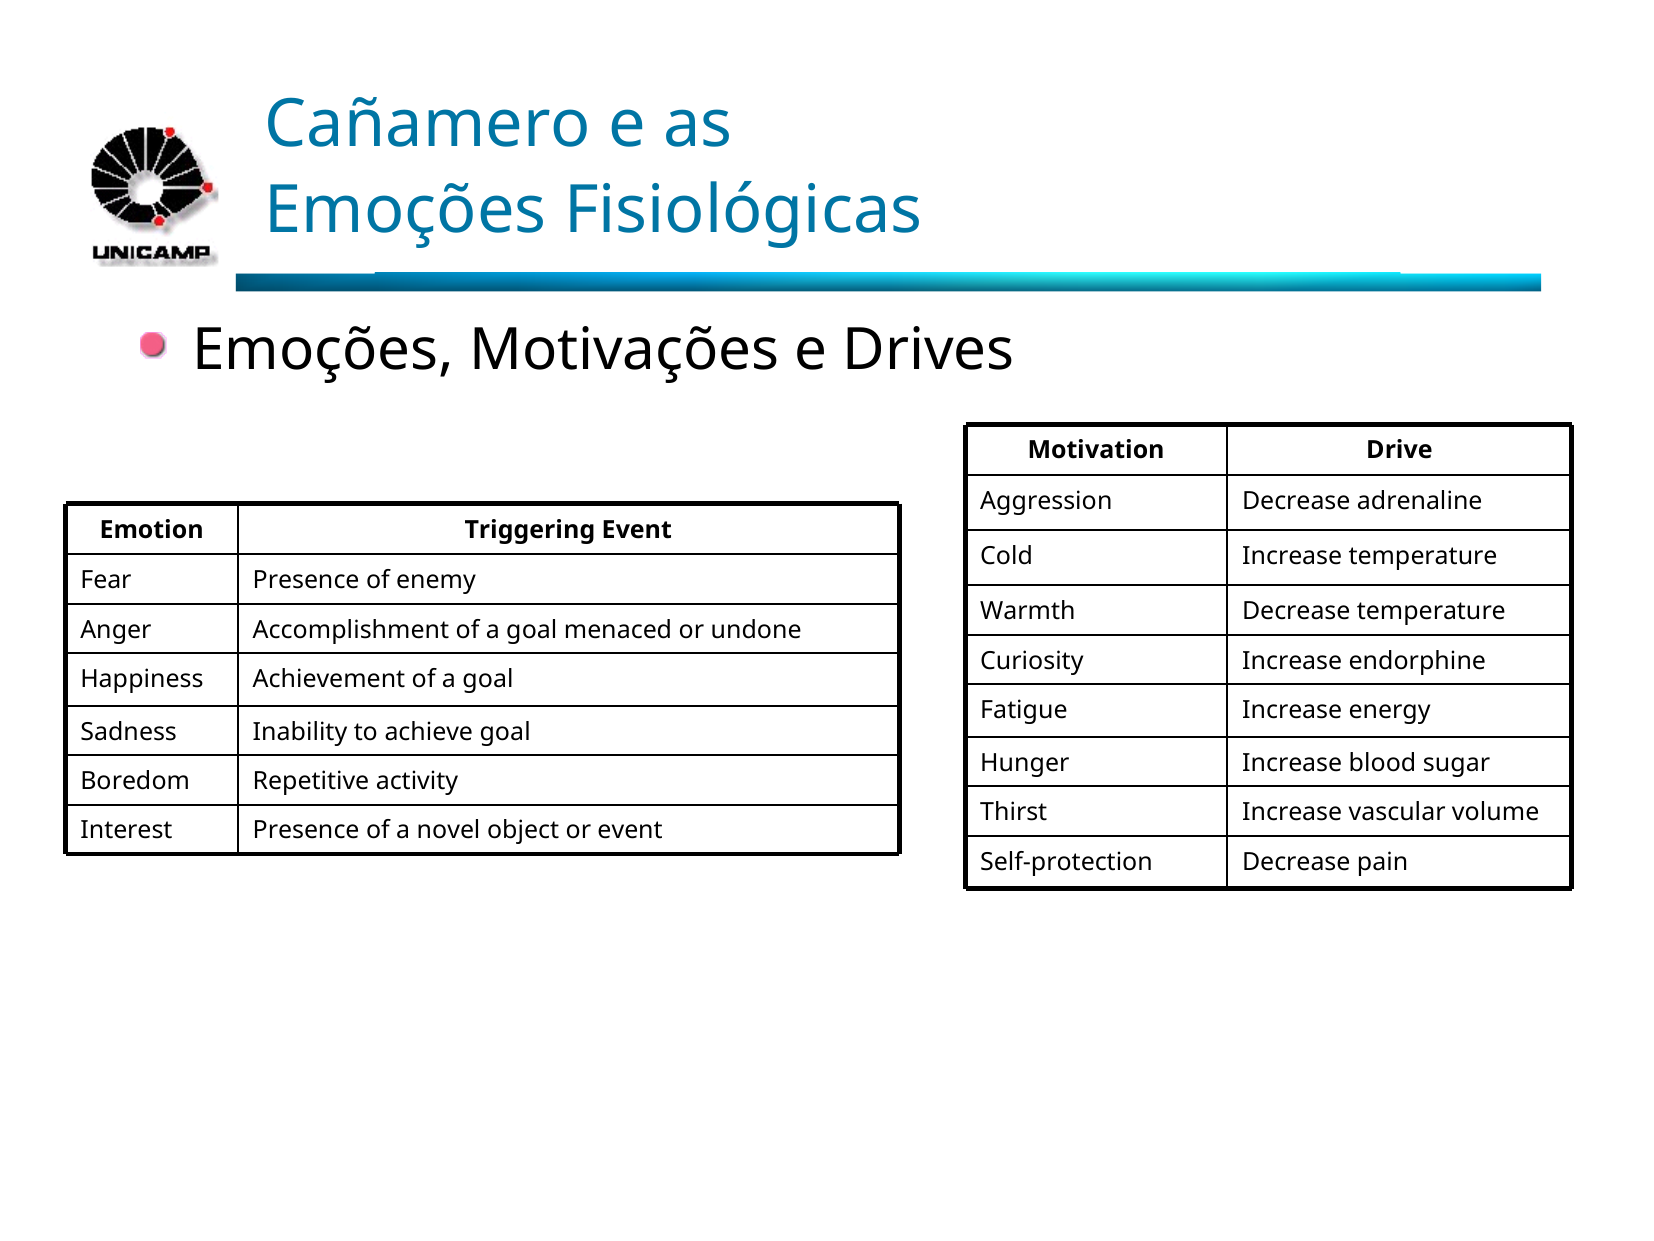

# Cañamero e as Emoções Fisiológicas
Emoções, Motivações e Drives
Motivation
Drive
Aggression
Decrease adrenaline
Cold
Increase temperature
Warmth
Decrease temperature
Curiosity
Increase endorphine
Fatigue
Increase energy
Hunger
Increase blood sugar
Thirst
Increase vascular volume
Self-protection
Decrease pain
Emotion
Triggering Event
Fear
Presence of enemy
Anger
Accomplishment of a goal menaced or undone
Happiness
Achievement of a goal
Sadness
Inability to achieve goal
Boredom
Repetitive activity
Interest
Presence of a novel object or event